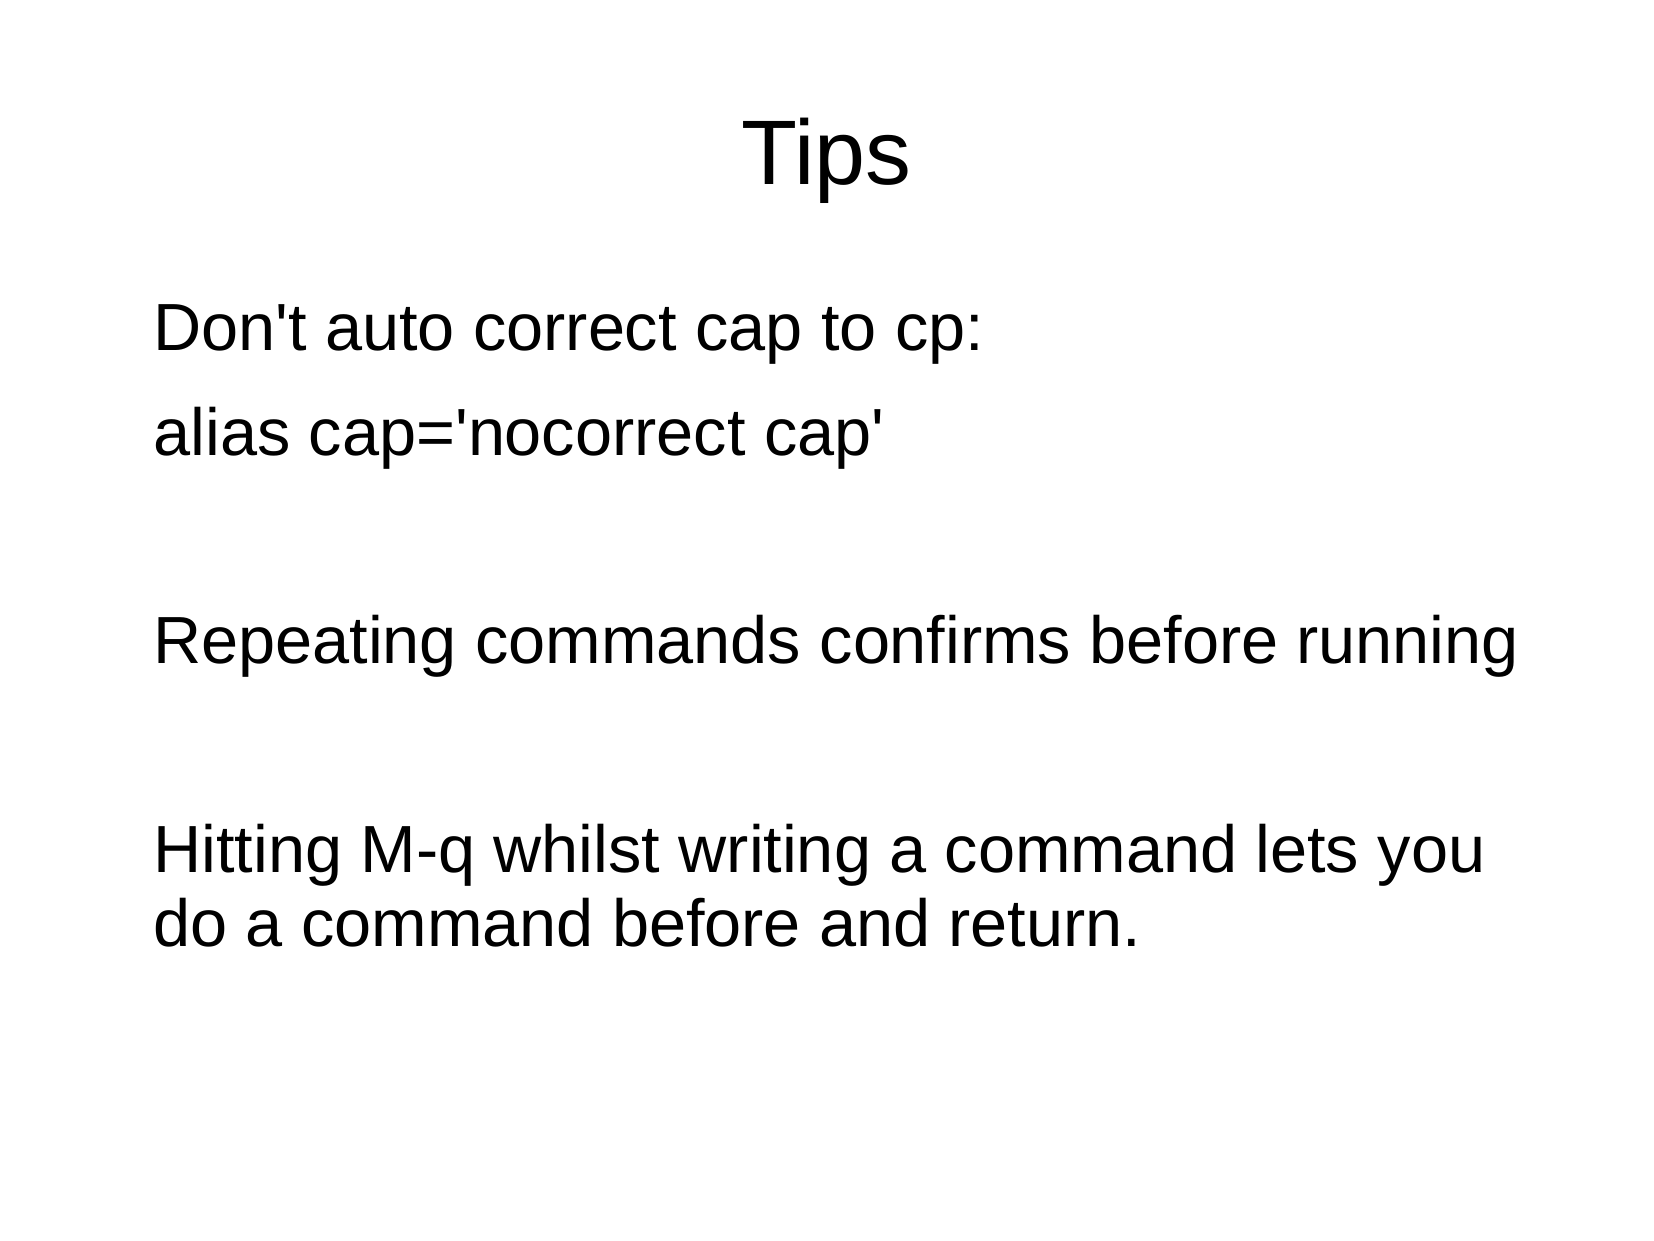

# Tips
Don't auto correct cap to cp:
alias cap='nocorrect cap'
Repeating commands confirms before running
Hitting M-q whilst writing a command lets you do a command before and return.